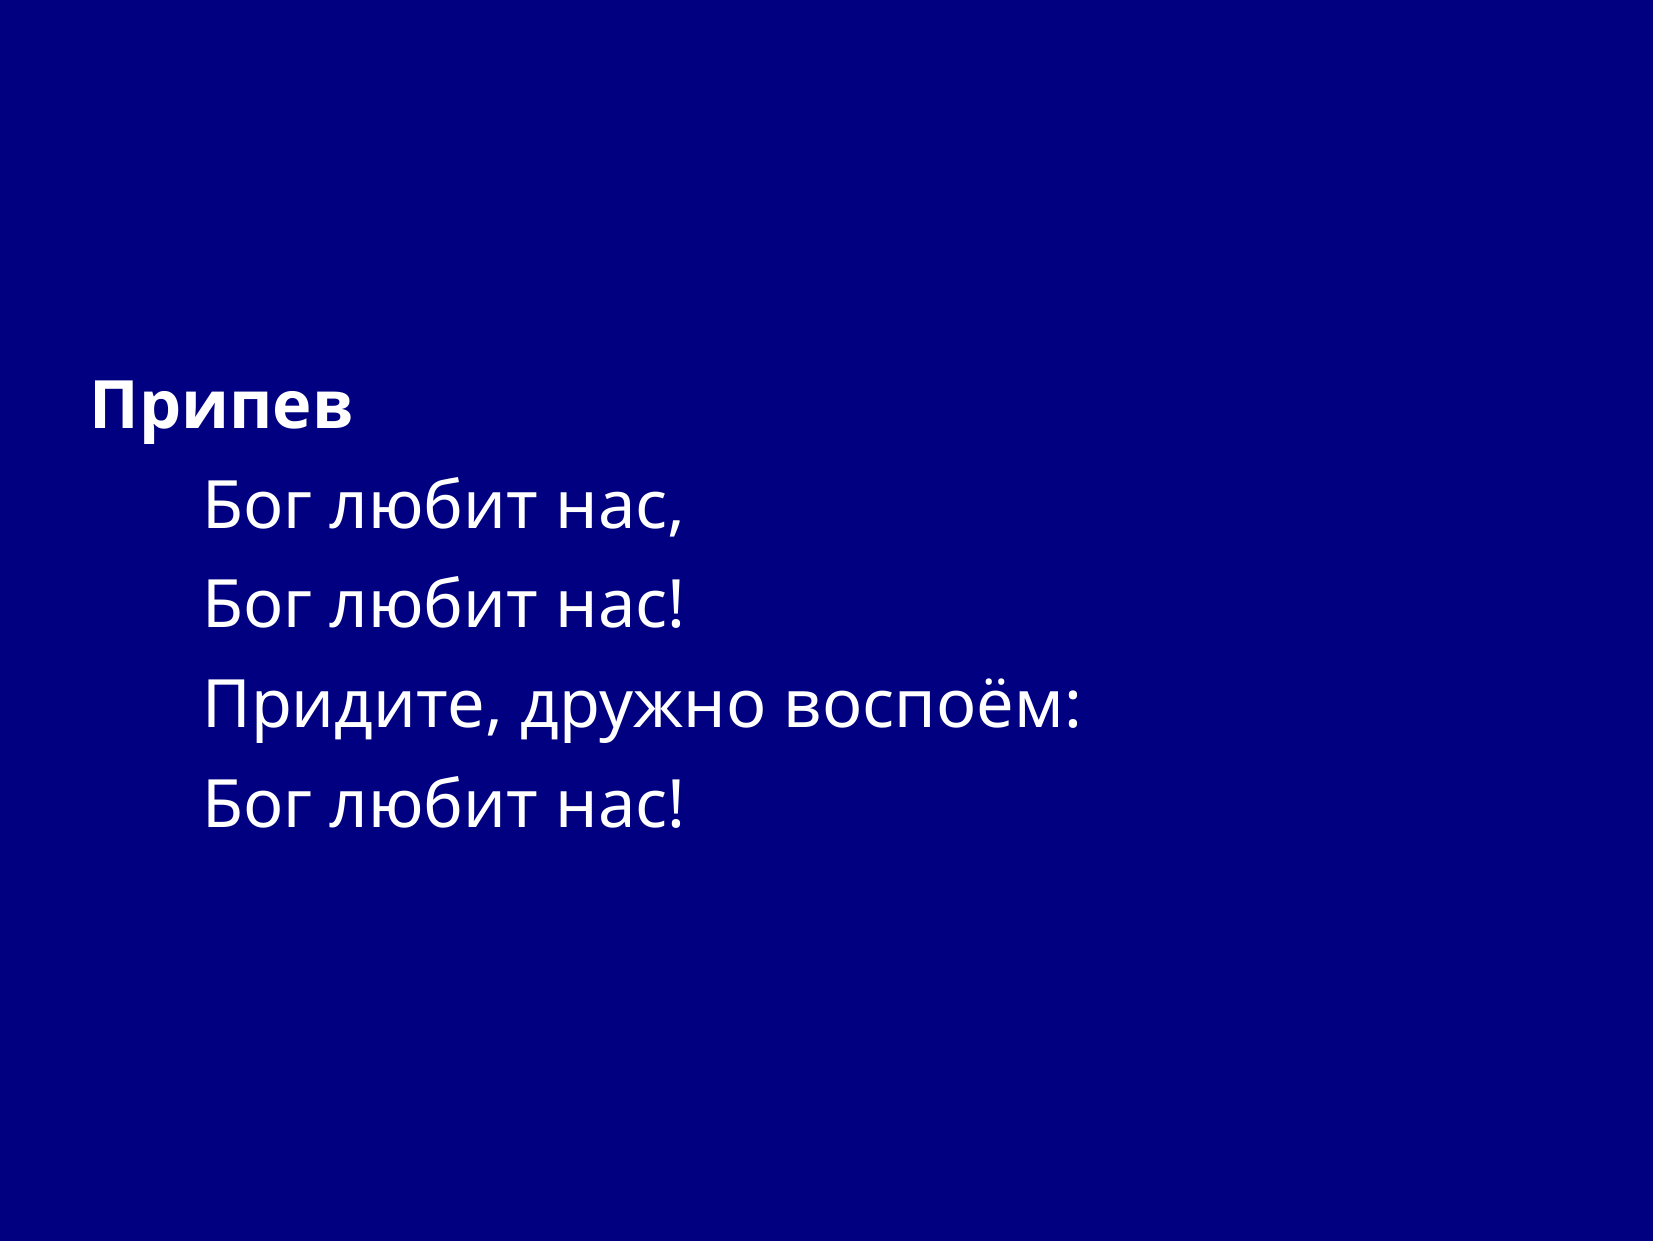

Припев
	Бог любит нас,
	Бог любит нас!
	Придите, дружно воспоём:
	Бог любит нас!